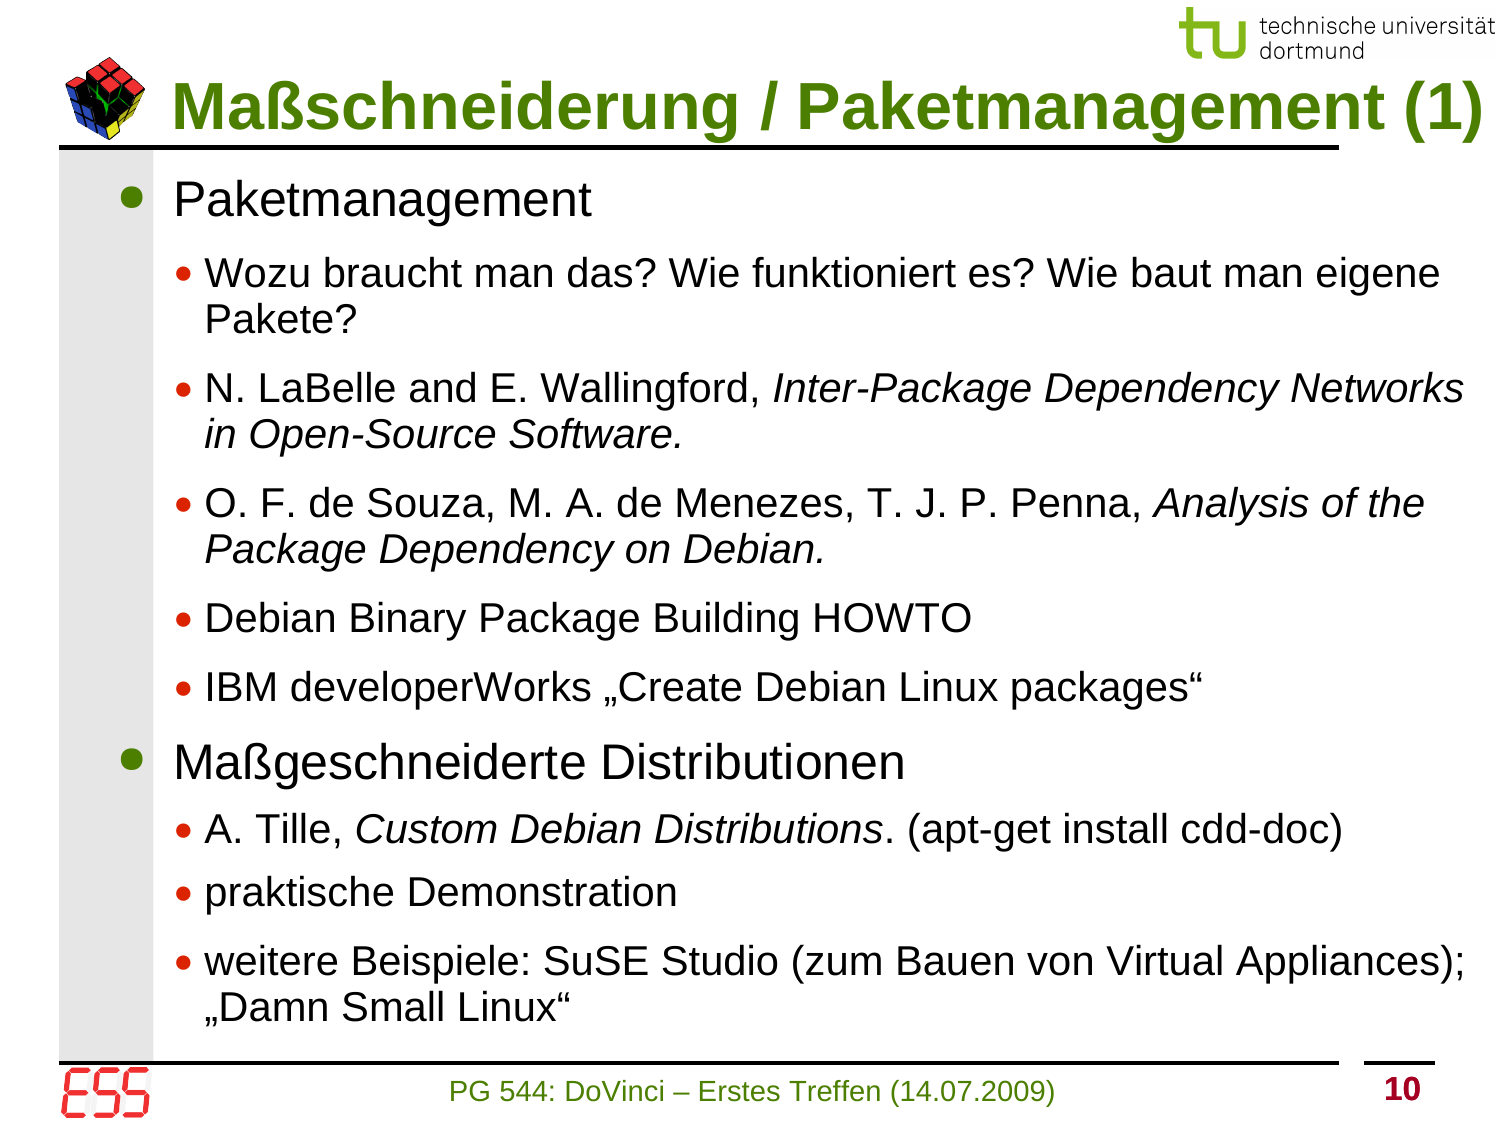

# Maßschneiderung / Paketmanagement (1)
Paketmanagement
Wozu braucht man das? Wie funktioniert es? Wie baut man eigene Pakete?
N. LaBelle and E. Wallingford, Inter-Package Dependency Networks in Open-Source Software.
O. F. de Souza, M. A. de Menezes, T. J. P. Penna, Analysis of the Package Dependency on Debian.
Debian Binary Package Building HOWTO
IBM developerWorks „Create Debian Linux packages“
Maßgeschneiderte Distributionen
A. Tille, Custom Debian Distributions. (apt-get install cdd-doc)
praktische Demonstration
weitere Beispiele: SuSE Studio (zum Bauen von Virtual Appliances); „Damn Small Linux“